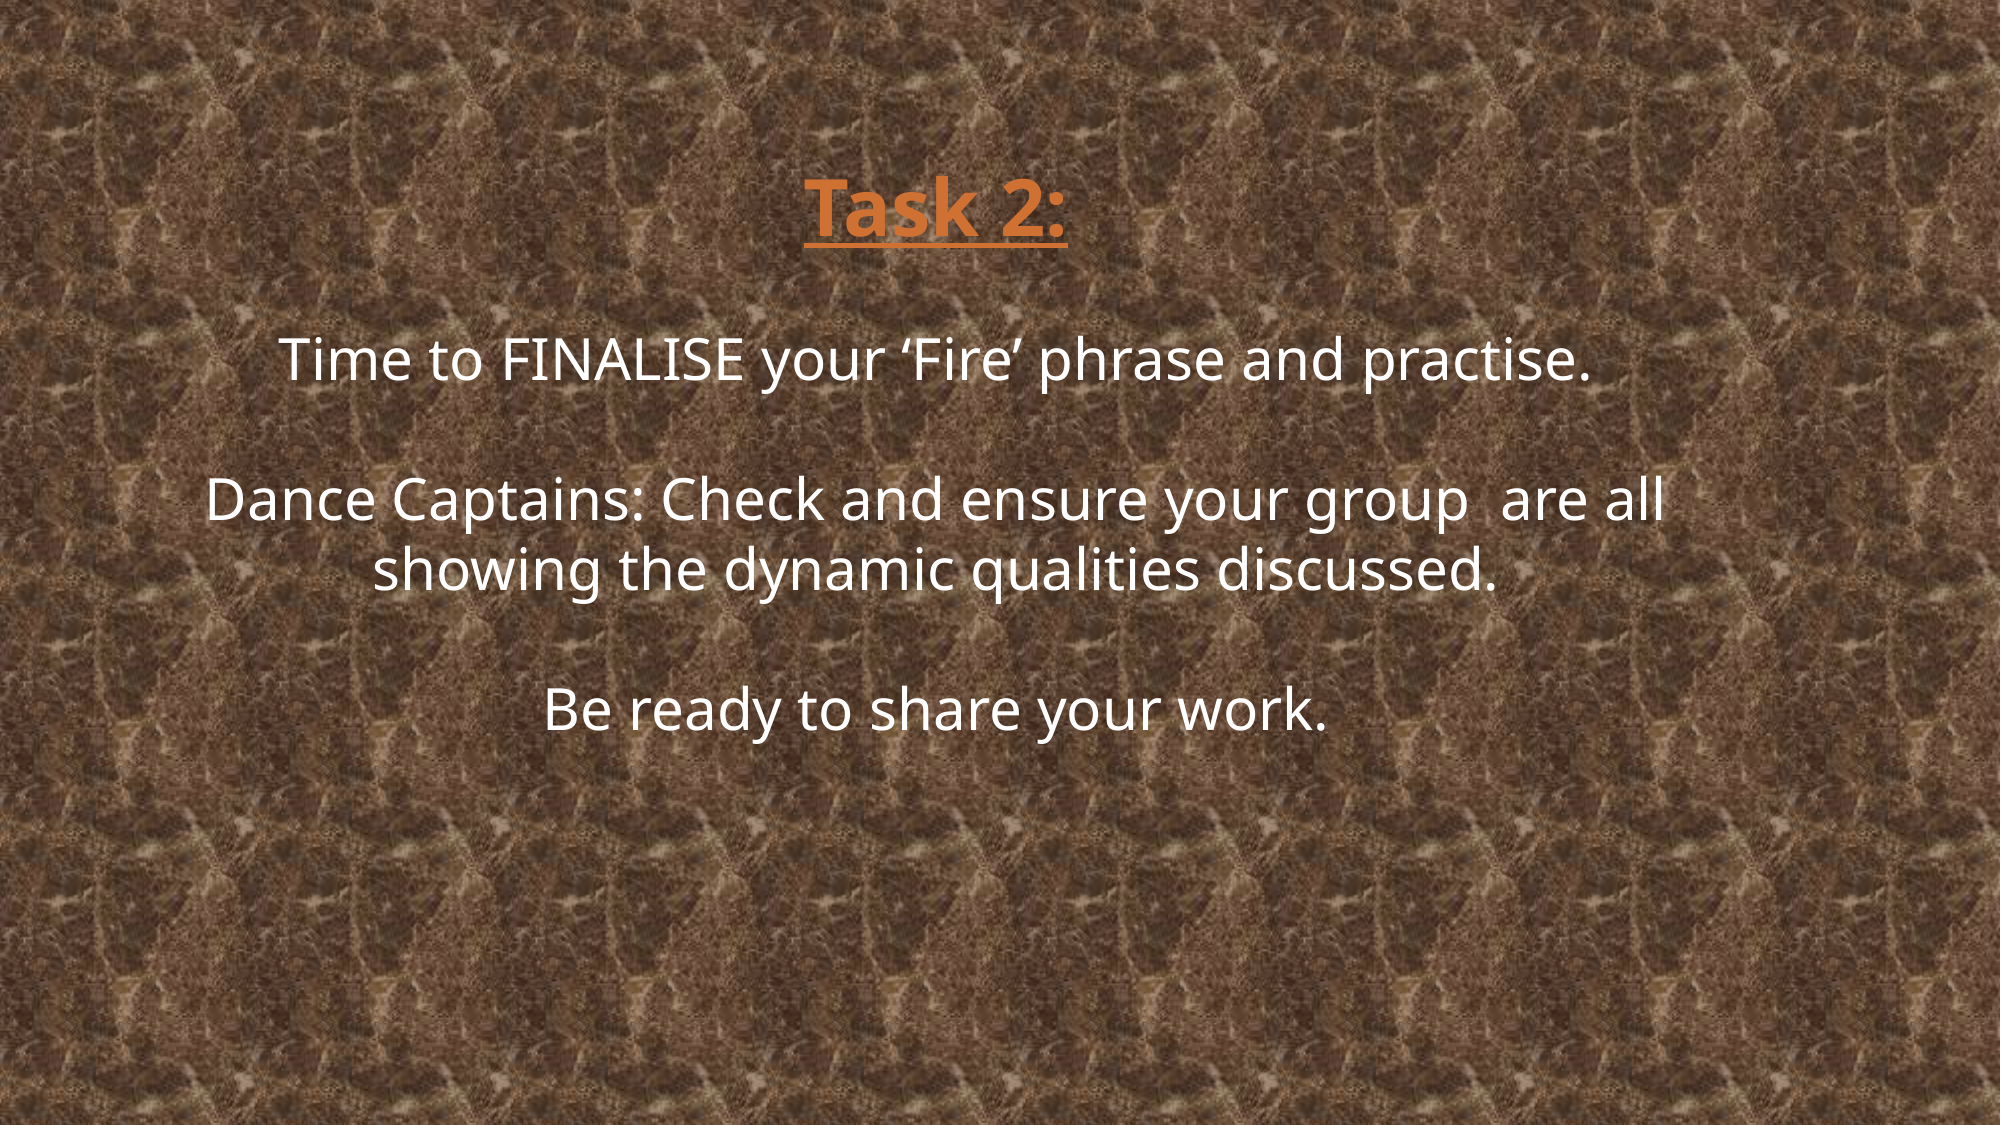

Task 2:
Time to FINALISE your ‘Fire’ phrase and practise.
Dance Captains: Check and ensure your group are all showing the dynamic qualities discussed.
Be ready to share your work.